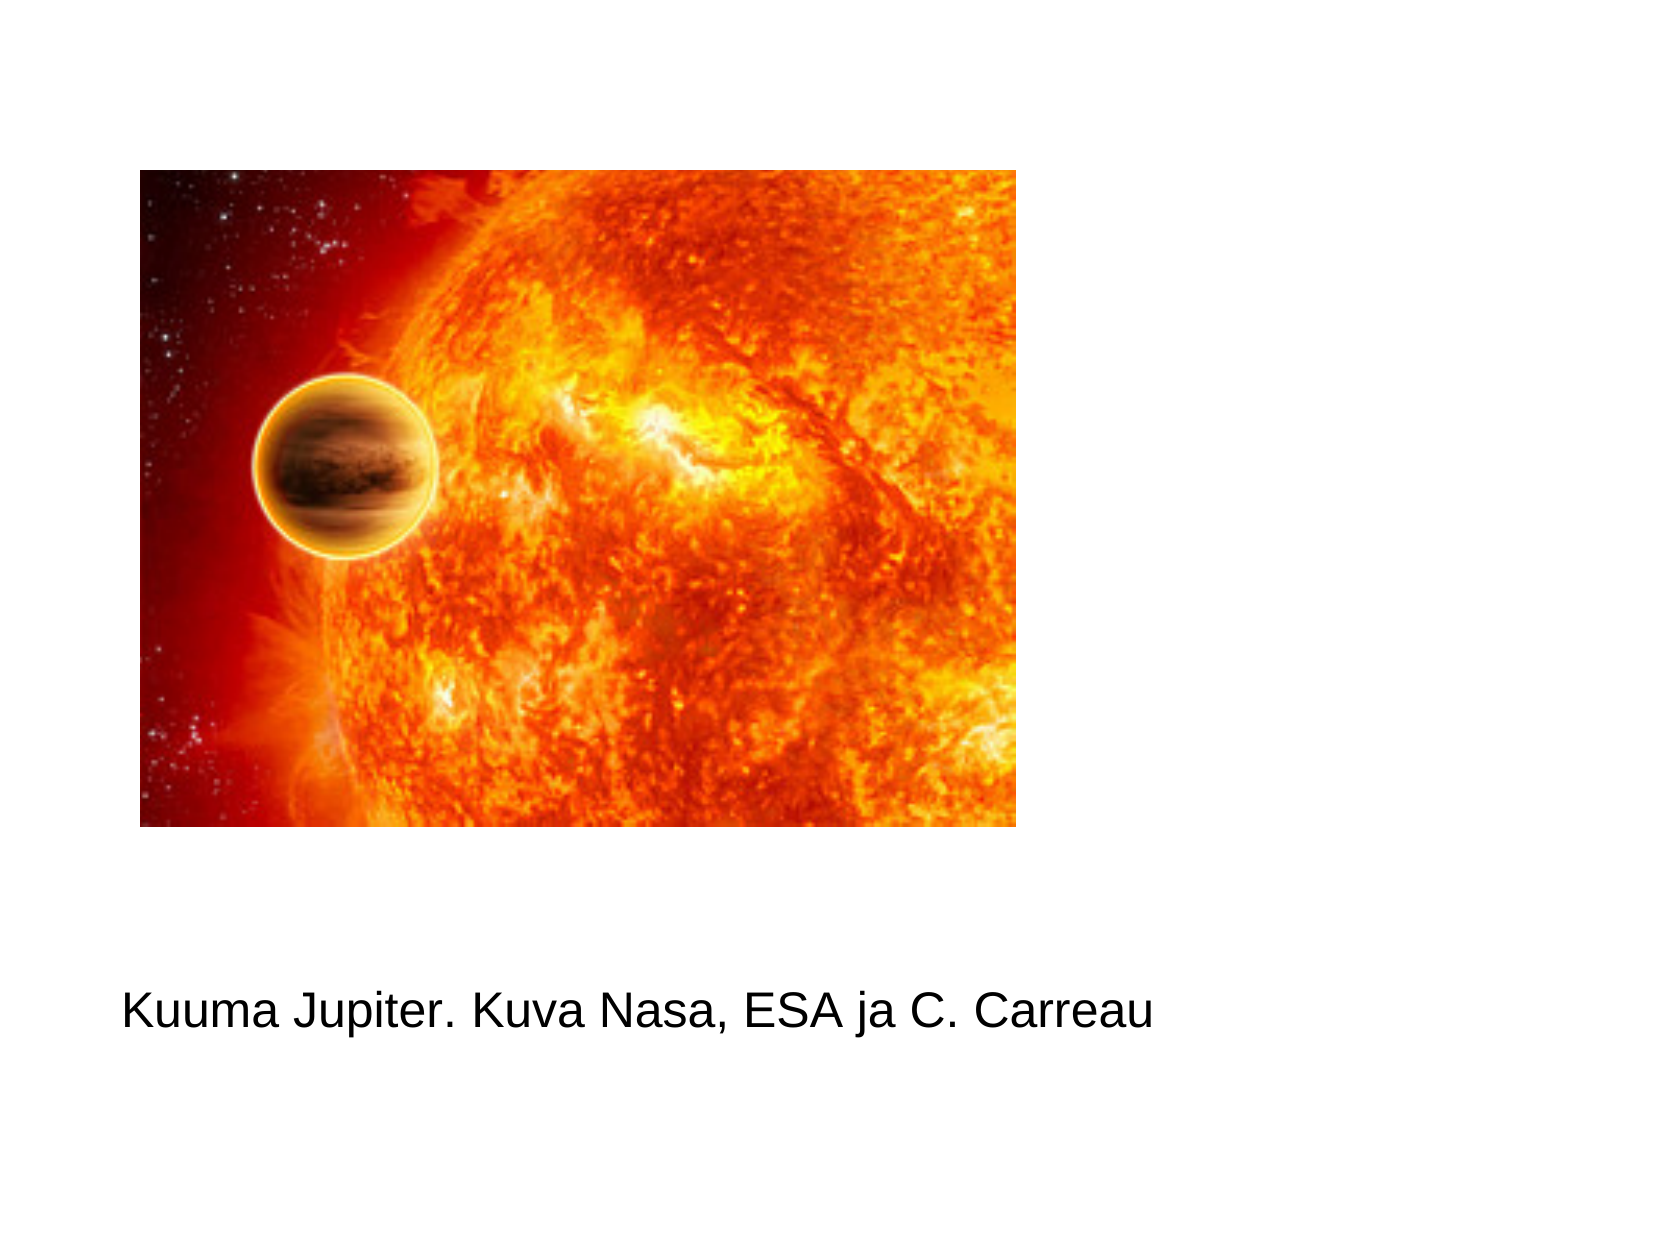

Kuuma Jupiter. Kuva Nasa, ESA ja C. Carreau